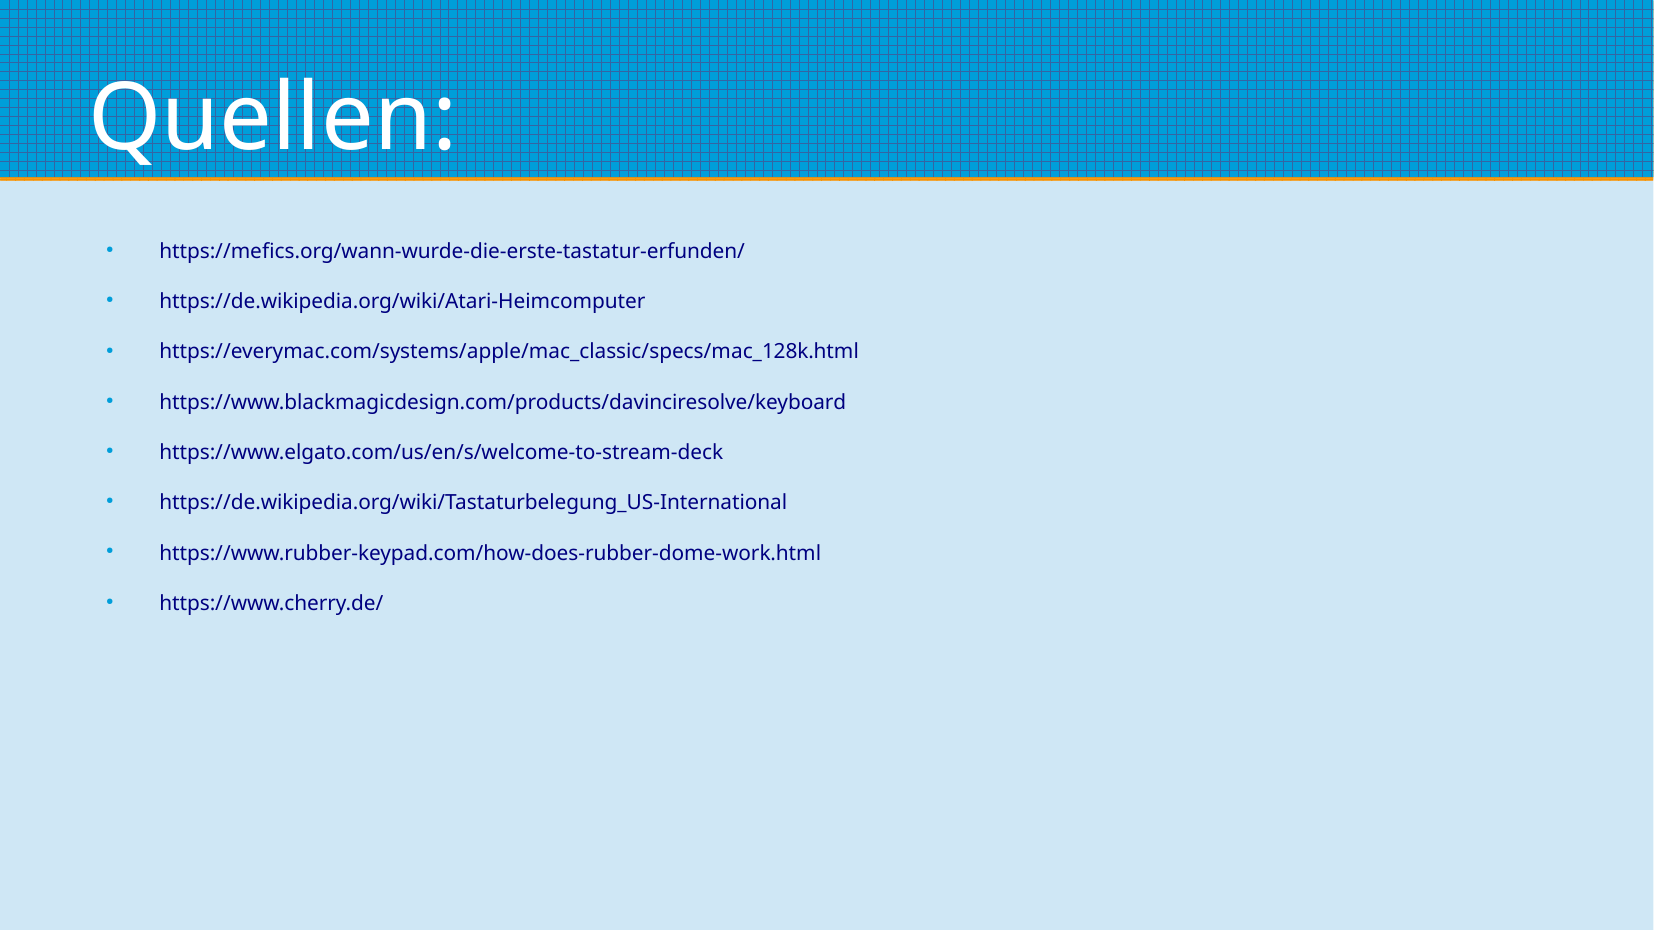

# Quellen:
https://mefics.org/wann-wurde-die-erste-tastatur-erfunden/
https://de.wikipedia.org/wiki/Atari-Heimcomputer
https://everymac.com/systems/apple/mac_classic/specs/mac_128k.html
https://www.blackmagicdesign.com/products/davinciresolve/keyboard
https://www.elgato.com/us/en/s/welcome-to-stream-deck
https://de.wikipedia.org/wiki/Tastaturbelegung_US-International
https://www.rubber-keypad.com/how-does-rubber-dome-work.html
https://www.cherry.de/